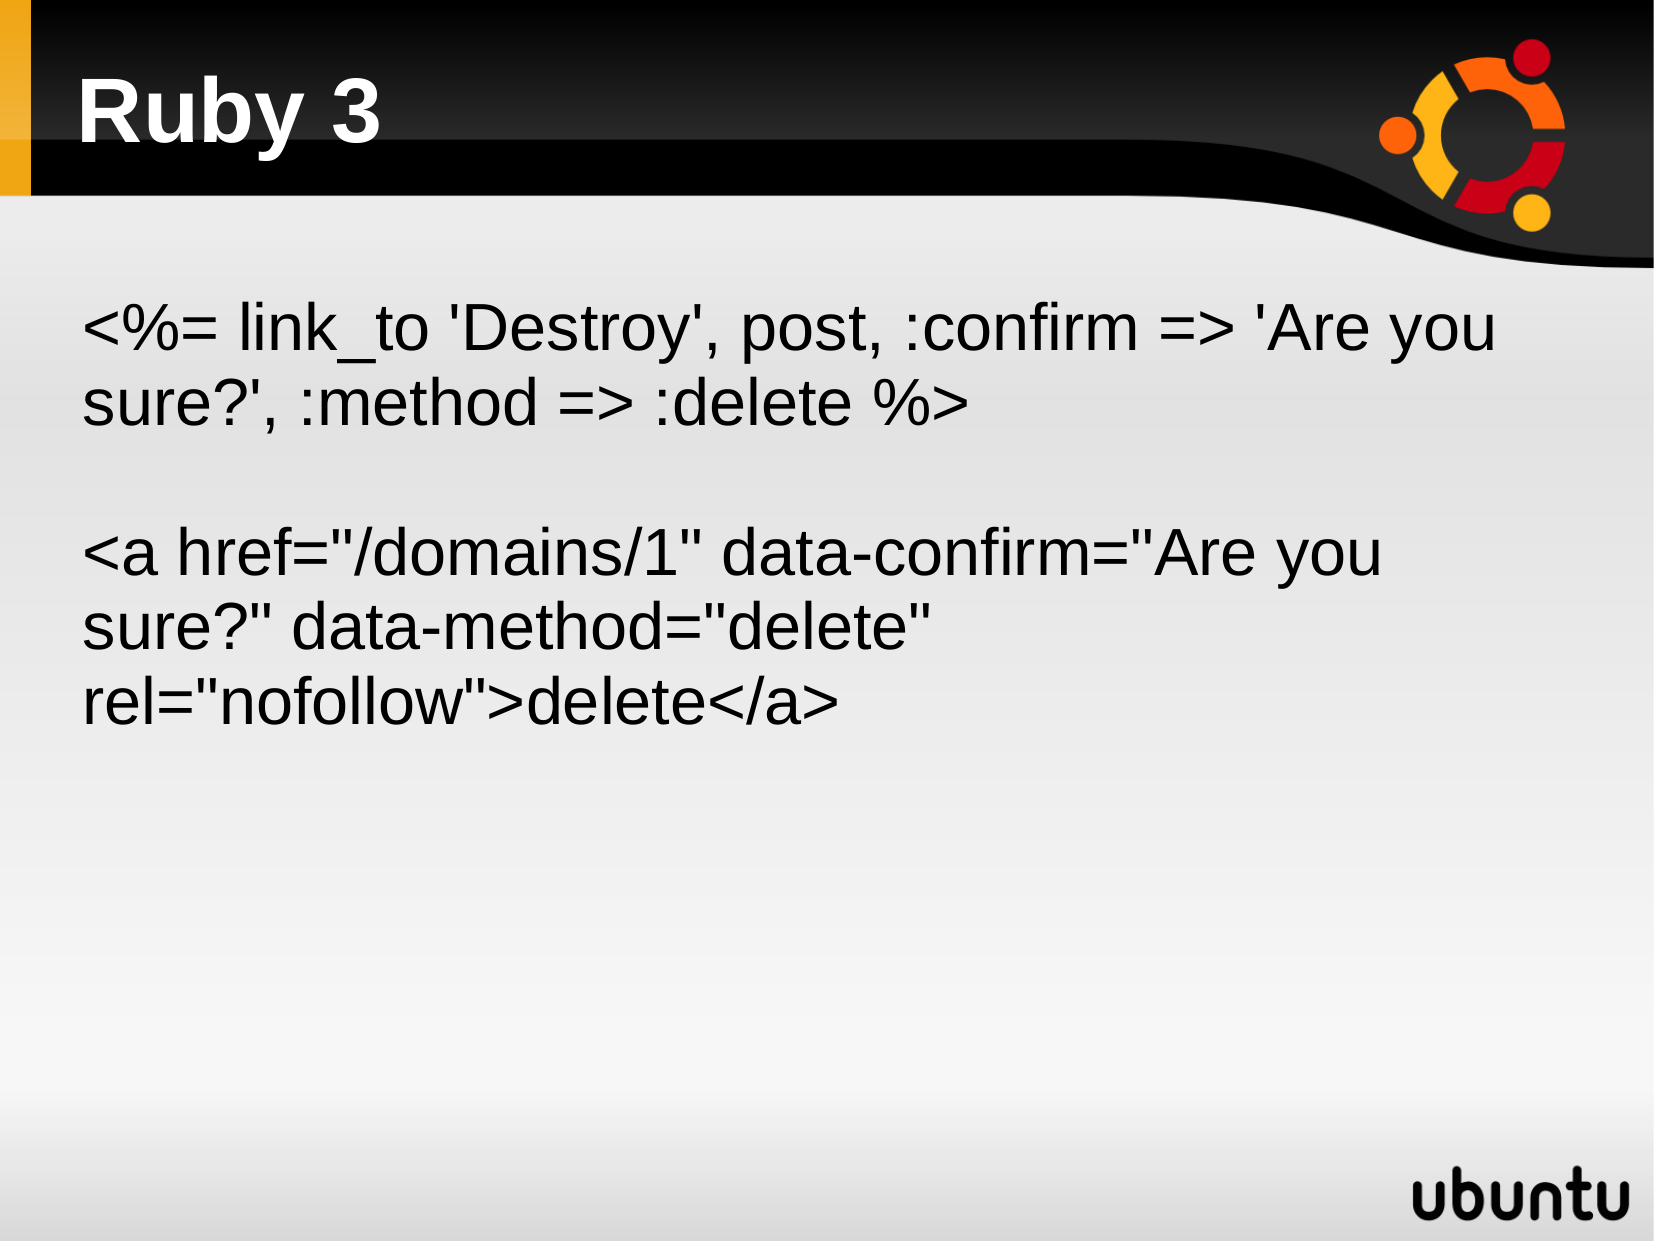

# Ruby 3
<%= link_to 'Destroy', post, :confirm => 'Are you sure?', :method => :delete %>
<a href="/domains/1" data-confirm="Are you sure?" data-method="delete" rel="nofollow">delete</a>